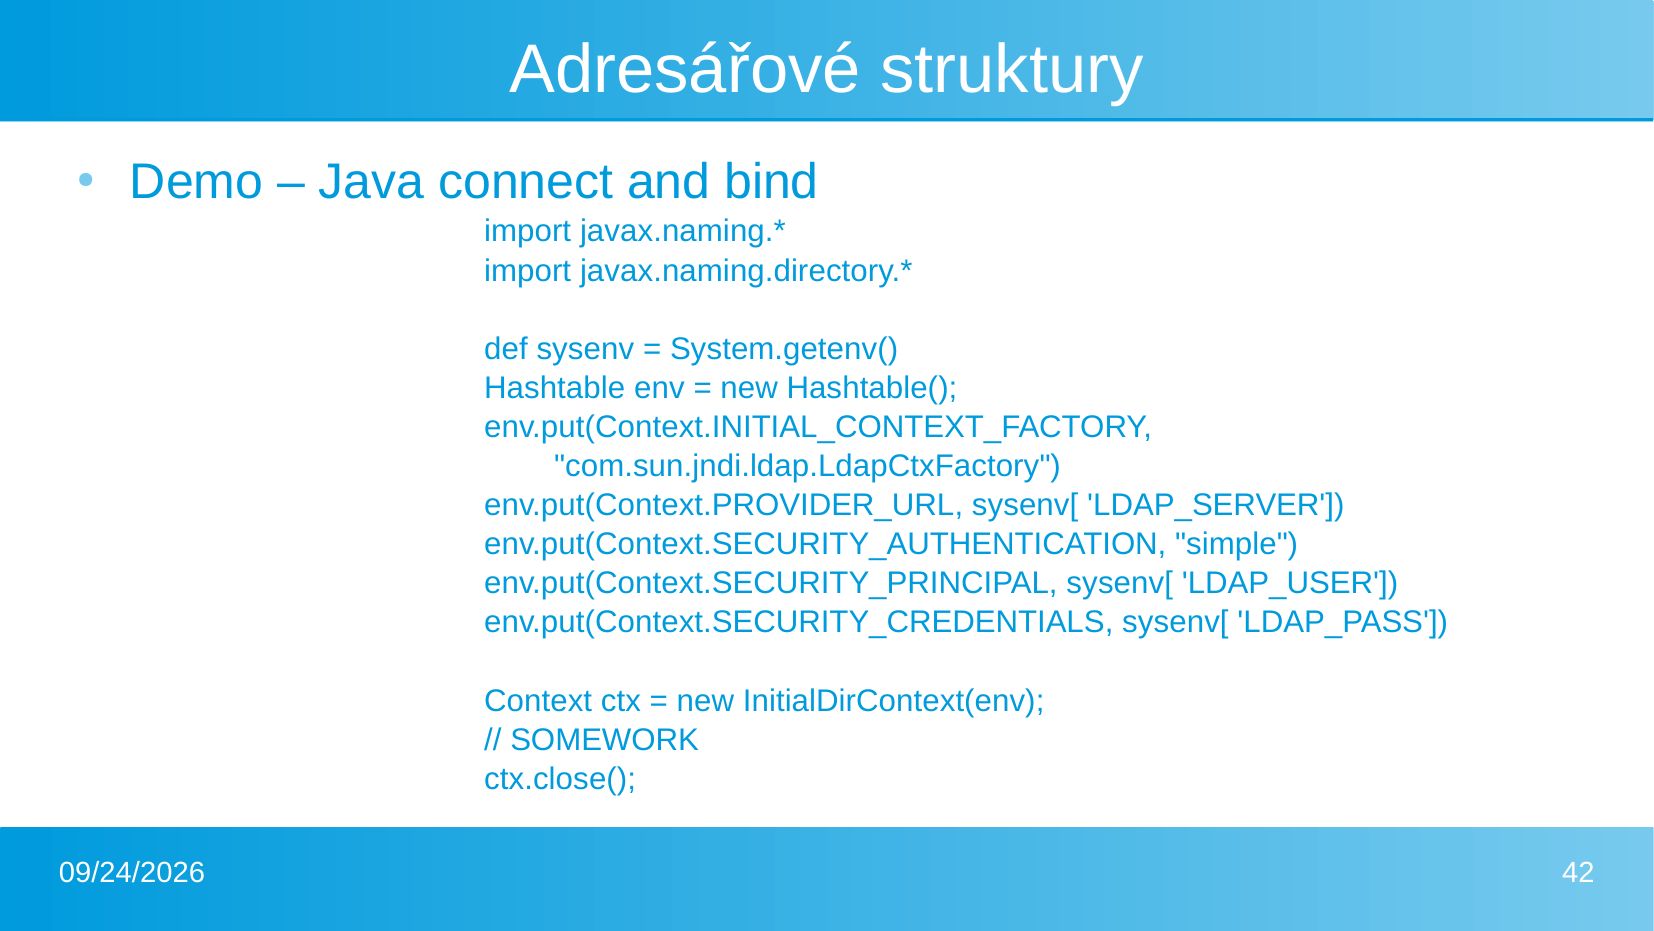

# Adresářové struktury
Demo – Java connect and bind
import javax.naming.*
import javax.naming.directory.*
def sysenv = System.getenv()
Hashtable env = new Hashtable();
env.put(Context.INITIAL_CONTEXT_FACTORY,
 "com.sun.jndi.ldap.LdapCtxFactory")
env.put(Context.PROVIDER_URL, sysenv[ 'LDAP_SERVER'])
env.put(Context.SECURITY_AUTHENTICATION, "simple")
env.put(Context.SECURITY_PRINCIPAL, sysenv[ 'LDAP_USER'])
env.put(Context.SECURITY_CREDENTIALS, sysenv[ 'LDAP_PASS'])
Context ctx = new InitialDirContext(env);
// SOMEWORK
ctx.close();
42